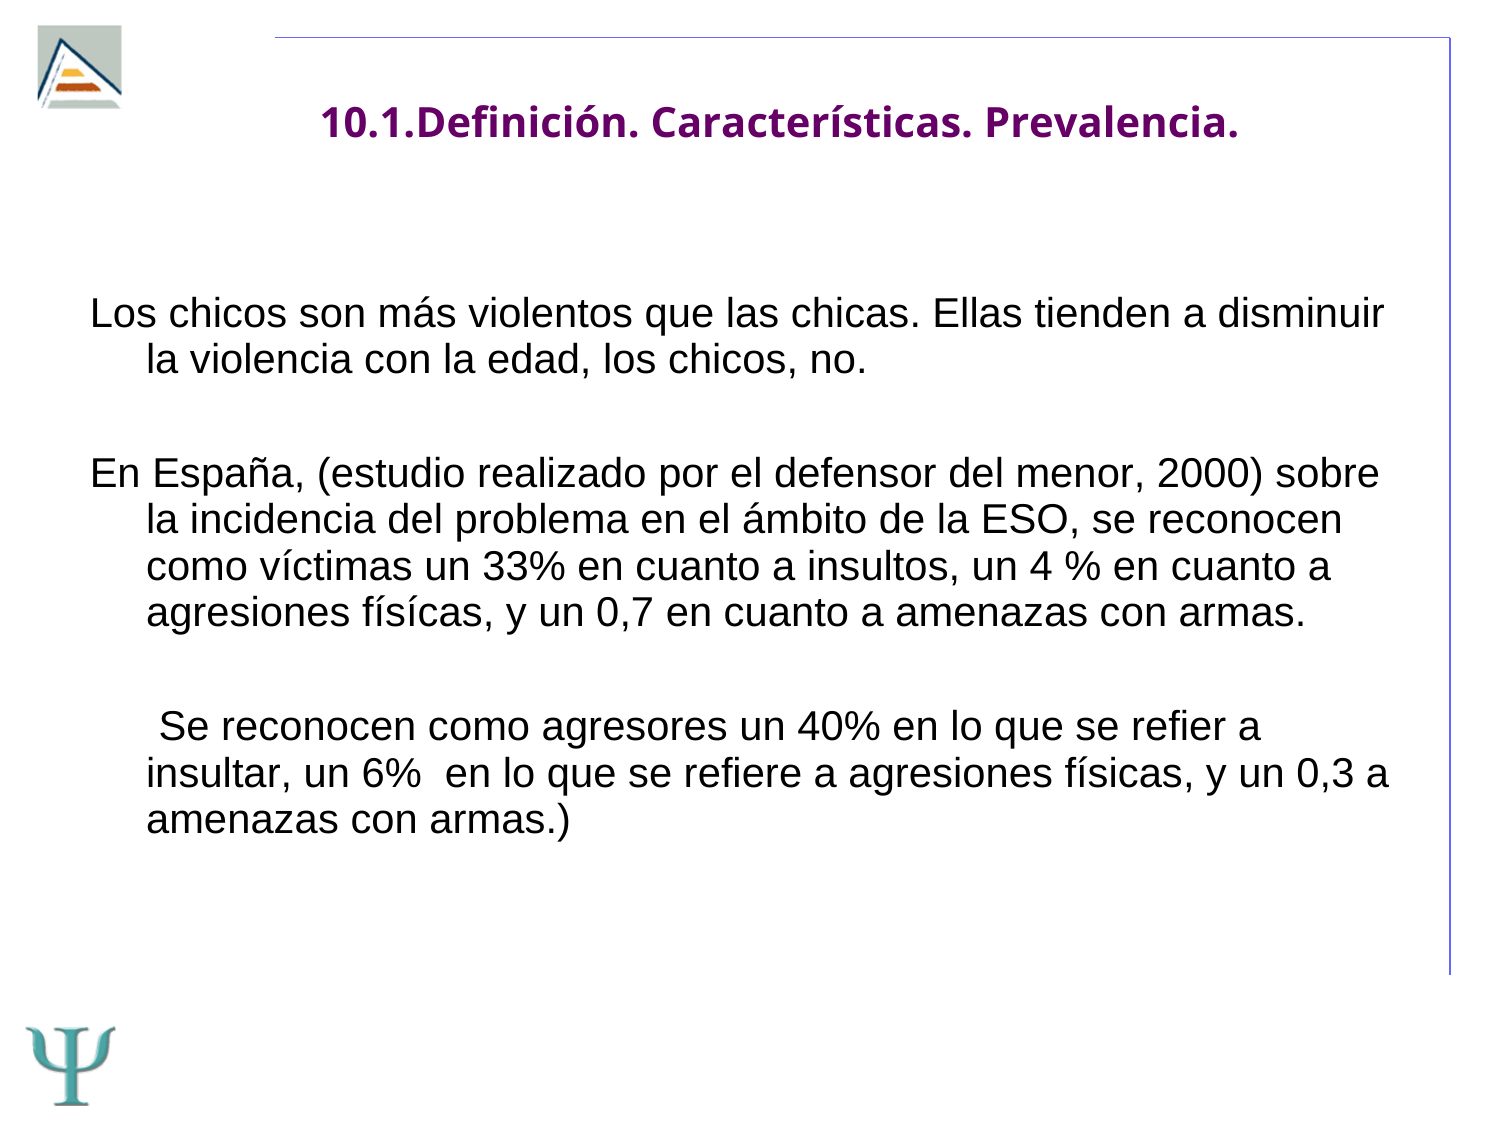

# 10.1.Definición. Características. Prevalencia.
Los chicos son más violentos que las chicas. Ellas tienden a disminuir la violencia con la edad, los chicos, no.
En España, (estudio realizado por el defensor del menor, 2000) sobre la incidencia del problema en el ámbito de la ESO, se reconocen como víctimas un 33% en cuanto a insultos, un 4 % en cuanto a agresiones físícas, y un 0,7 en cuanto a amenazas con armas.
 Se reconocen como agresores un 40% en lo que se refier a insultar, un 6% en lo que se refiere a agresiones físicas, y un 0,3 a amenazas con armas.)